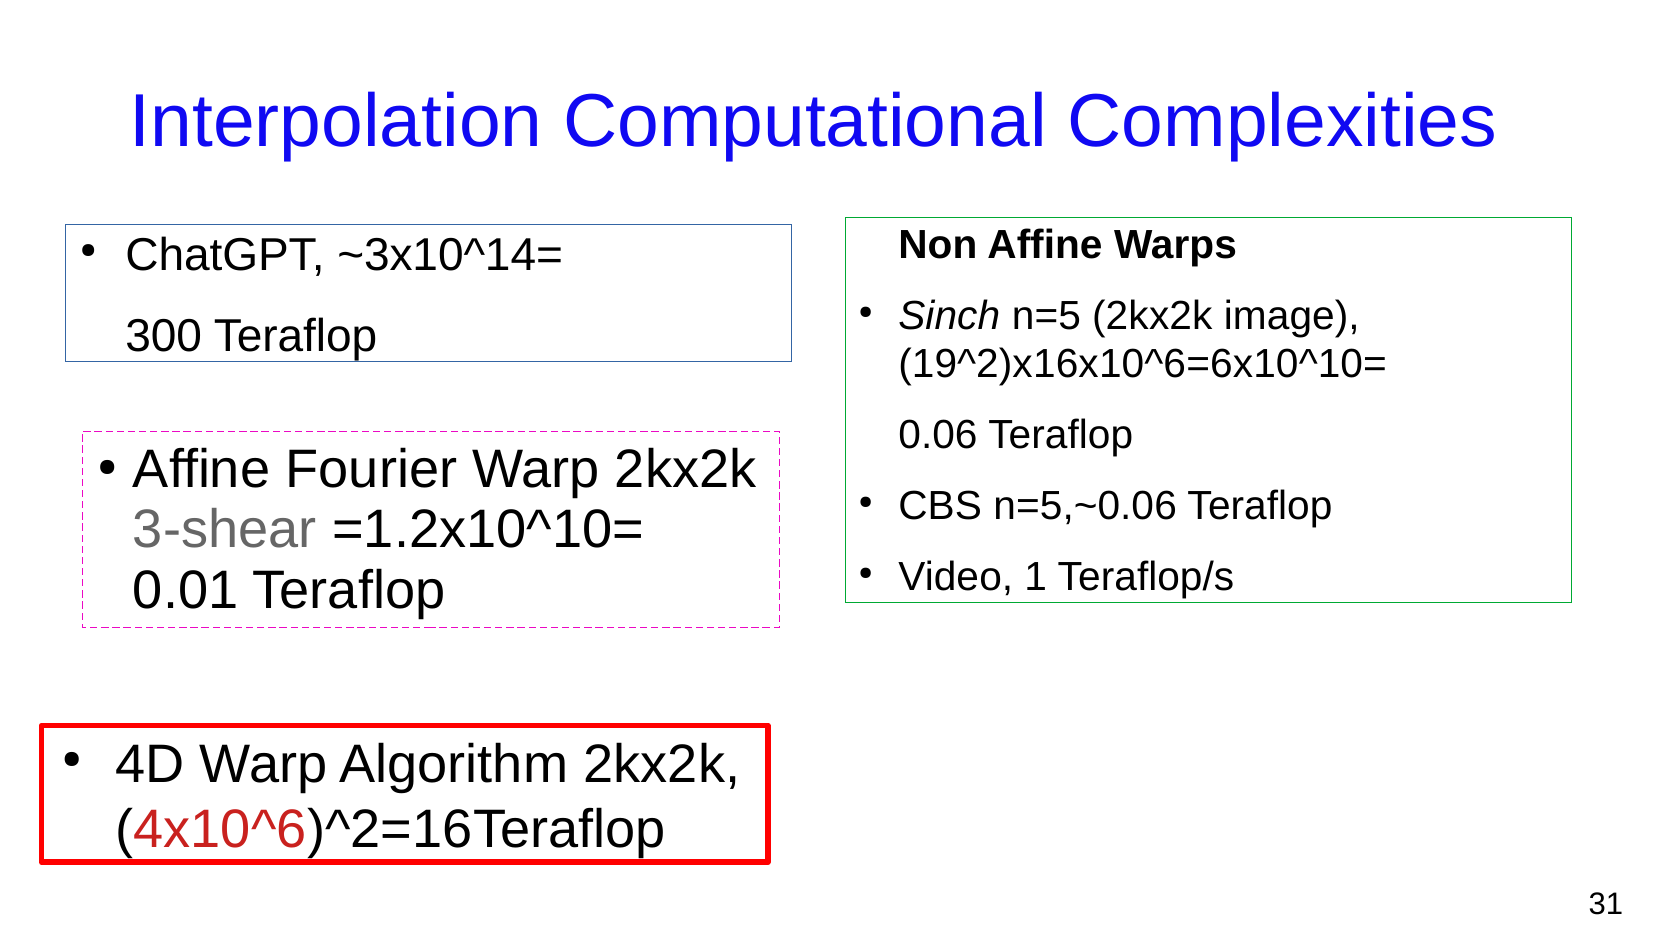

# Interpolation Computational Complexities
Non Affine Warps
Sinch n=5 (2kx2k image), (19^2)x16x10^6=6x10^10=
0.06 Teraflop
CBS n=5,~0.06 Teraflop
Video, 1 Teraflop/s
ChatGPT, ~3x10^14=
300 Teraflop
Affine Fourier Warp 2kx2k
3-shear =1.2x10^10=
0.01 Teraflop
4D Warp Algorithm 2kx2k, (4x10^6)^2=16Teraflop